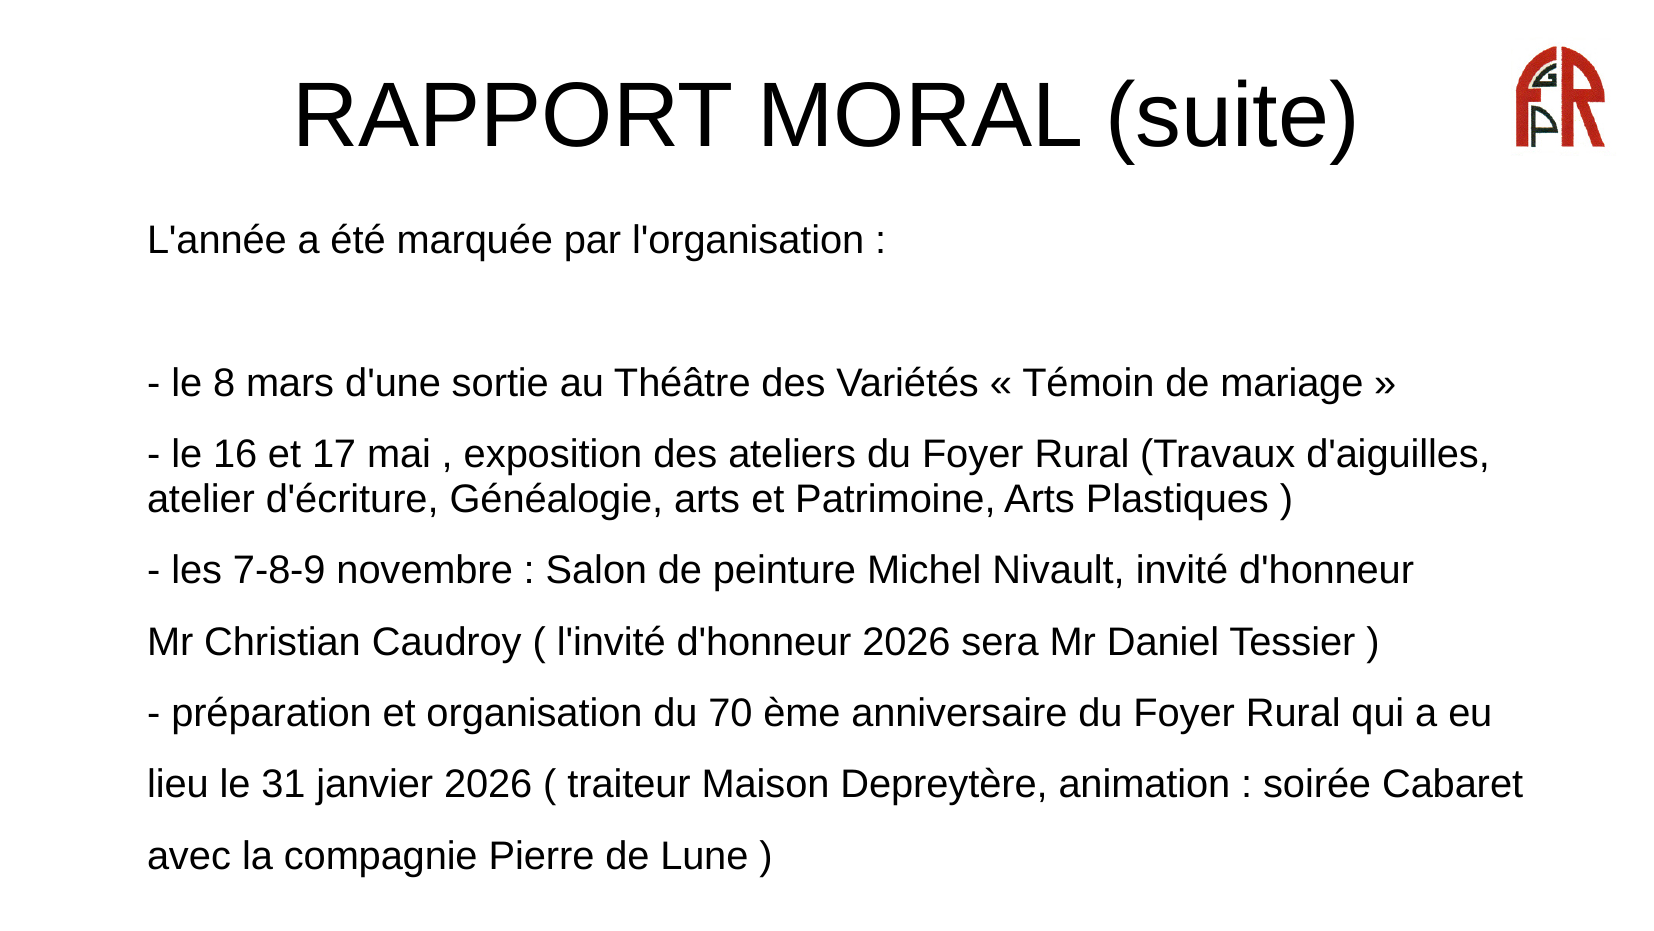

# RAPPORT MORAL (suite)
L'année a été marquée par l'organisation :
- le 8 mars d'une sortie au Théâtre des Variétés « Témoin de mariage »
- le 16 et 17 mai , exposition des ateliers du Foyer Rural (Travaux d'aiguilles, atelier d'écriture, Généalogie, arts et Patrimoine, Arts Plastiques )
- les 7-8-9 novembre : Salon de peinture Michel Nivault, invité d'honneur
Mr Christian Caudroy ( l'invité d'honneur 2026 sera Mr Daniel Tessier )
- préparation et organisation du 70 ème anniversaire du Foyer Rural qui a eu
lieu le 31 janvier 2026 ( traiteur Maison Depreytère, animation : soirée Cabaret
avec la compagnie Pierre de Lune )